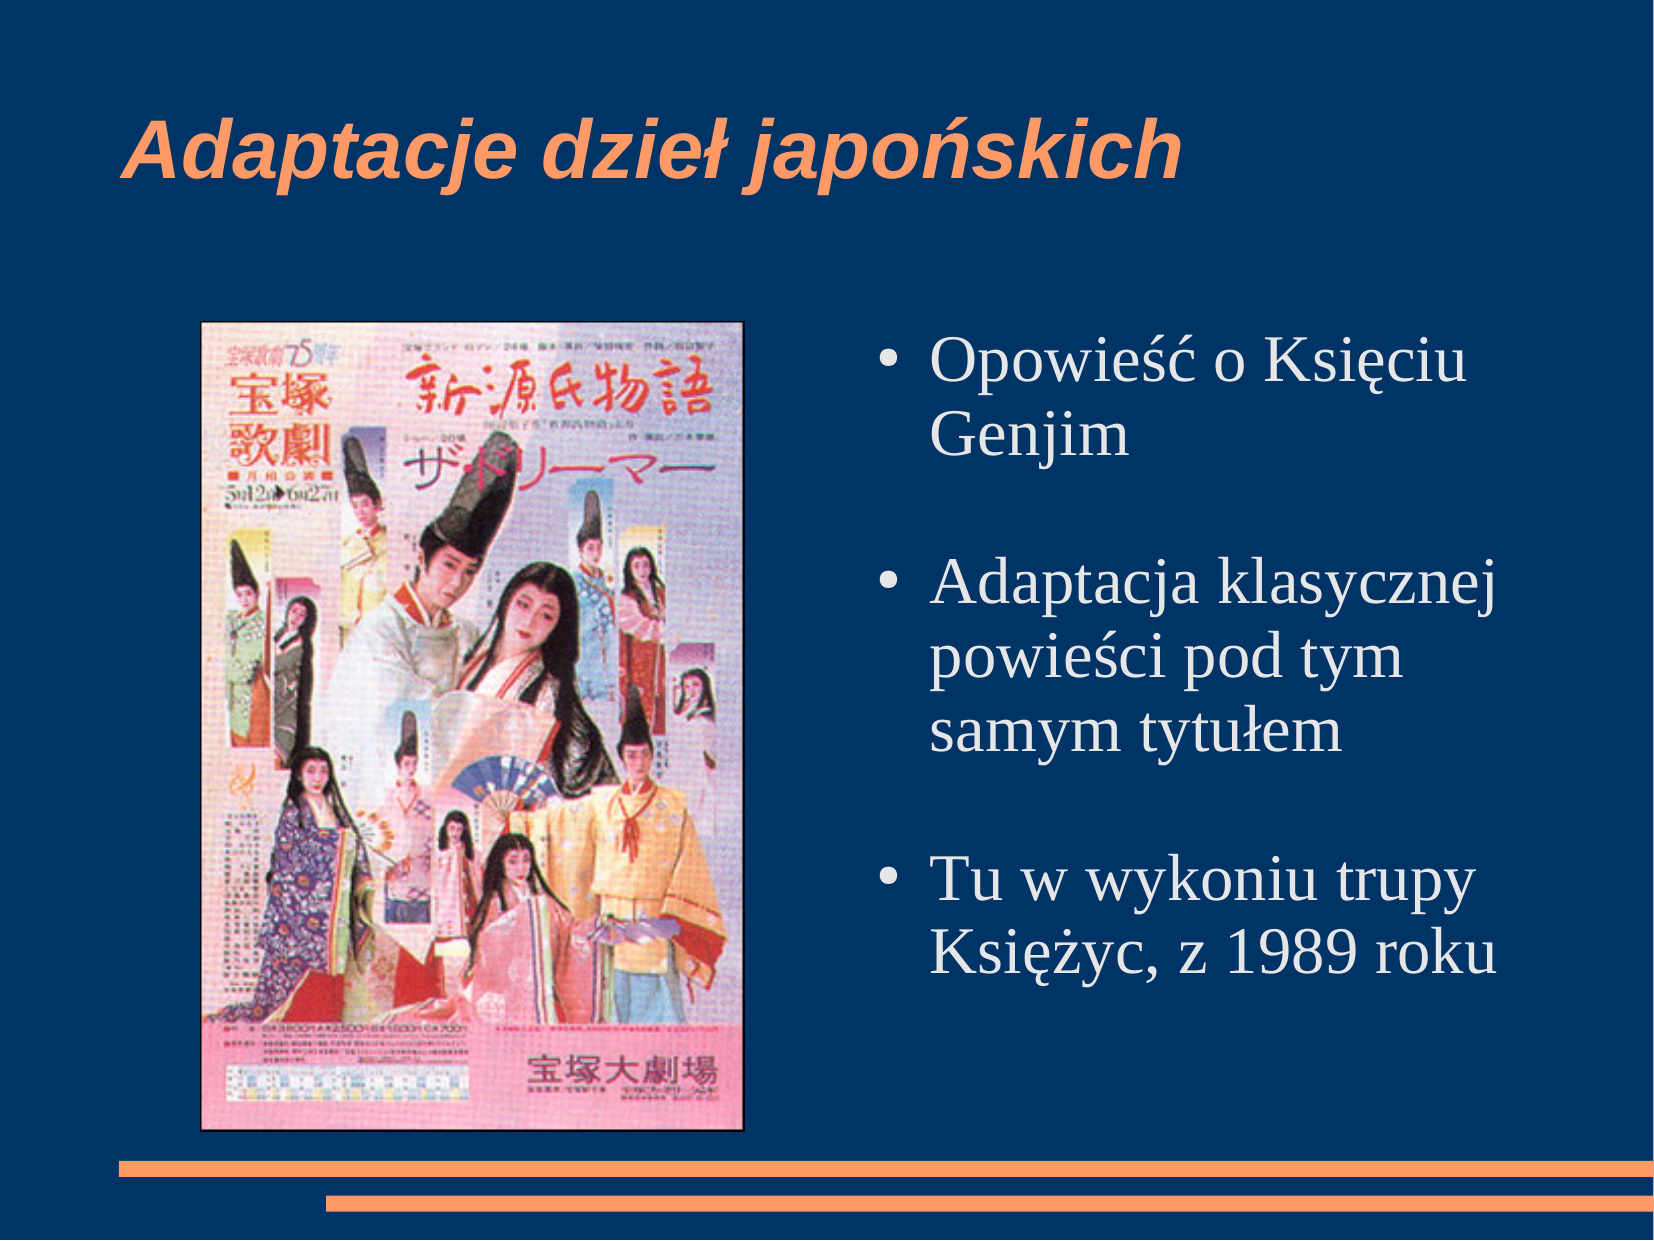

# Adaptacje dzieł japońskich
Opowieść o Księciu Genjim
Adaptacja klasycznej powieści pod tym samym tytułem
Tu w wykoniu trupy Księżyc, z 1989 roku